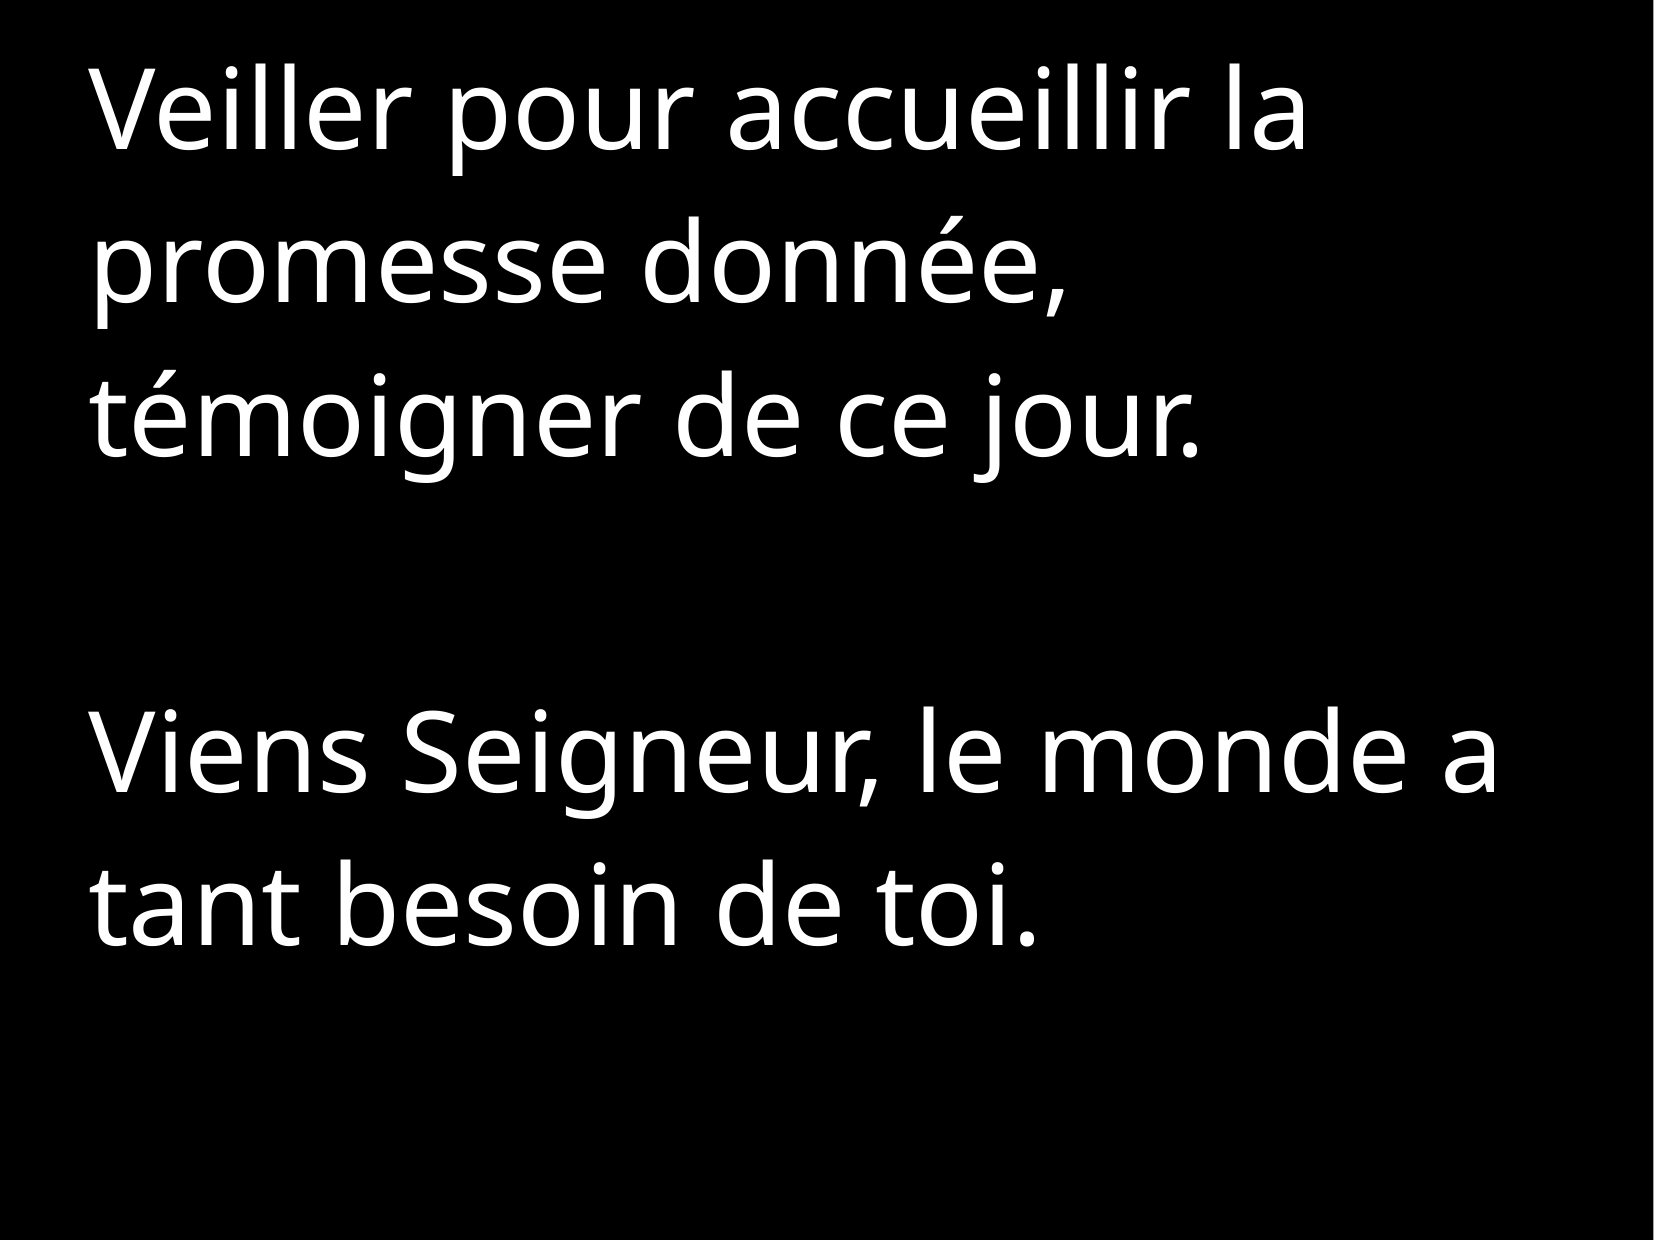

# Veiller pour accueillir la promesse donnée, témoigner de ce jour.
Viens Seigneur, le monde a tant besoin de toi.